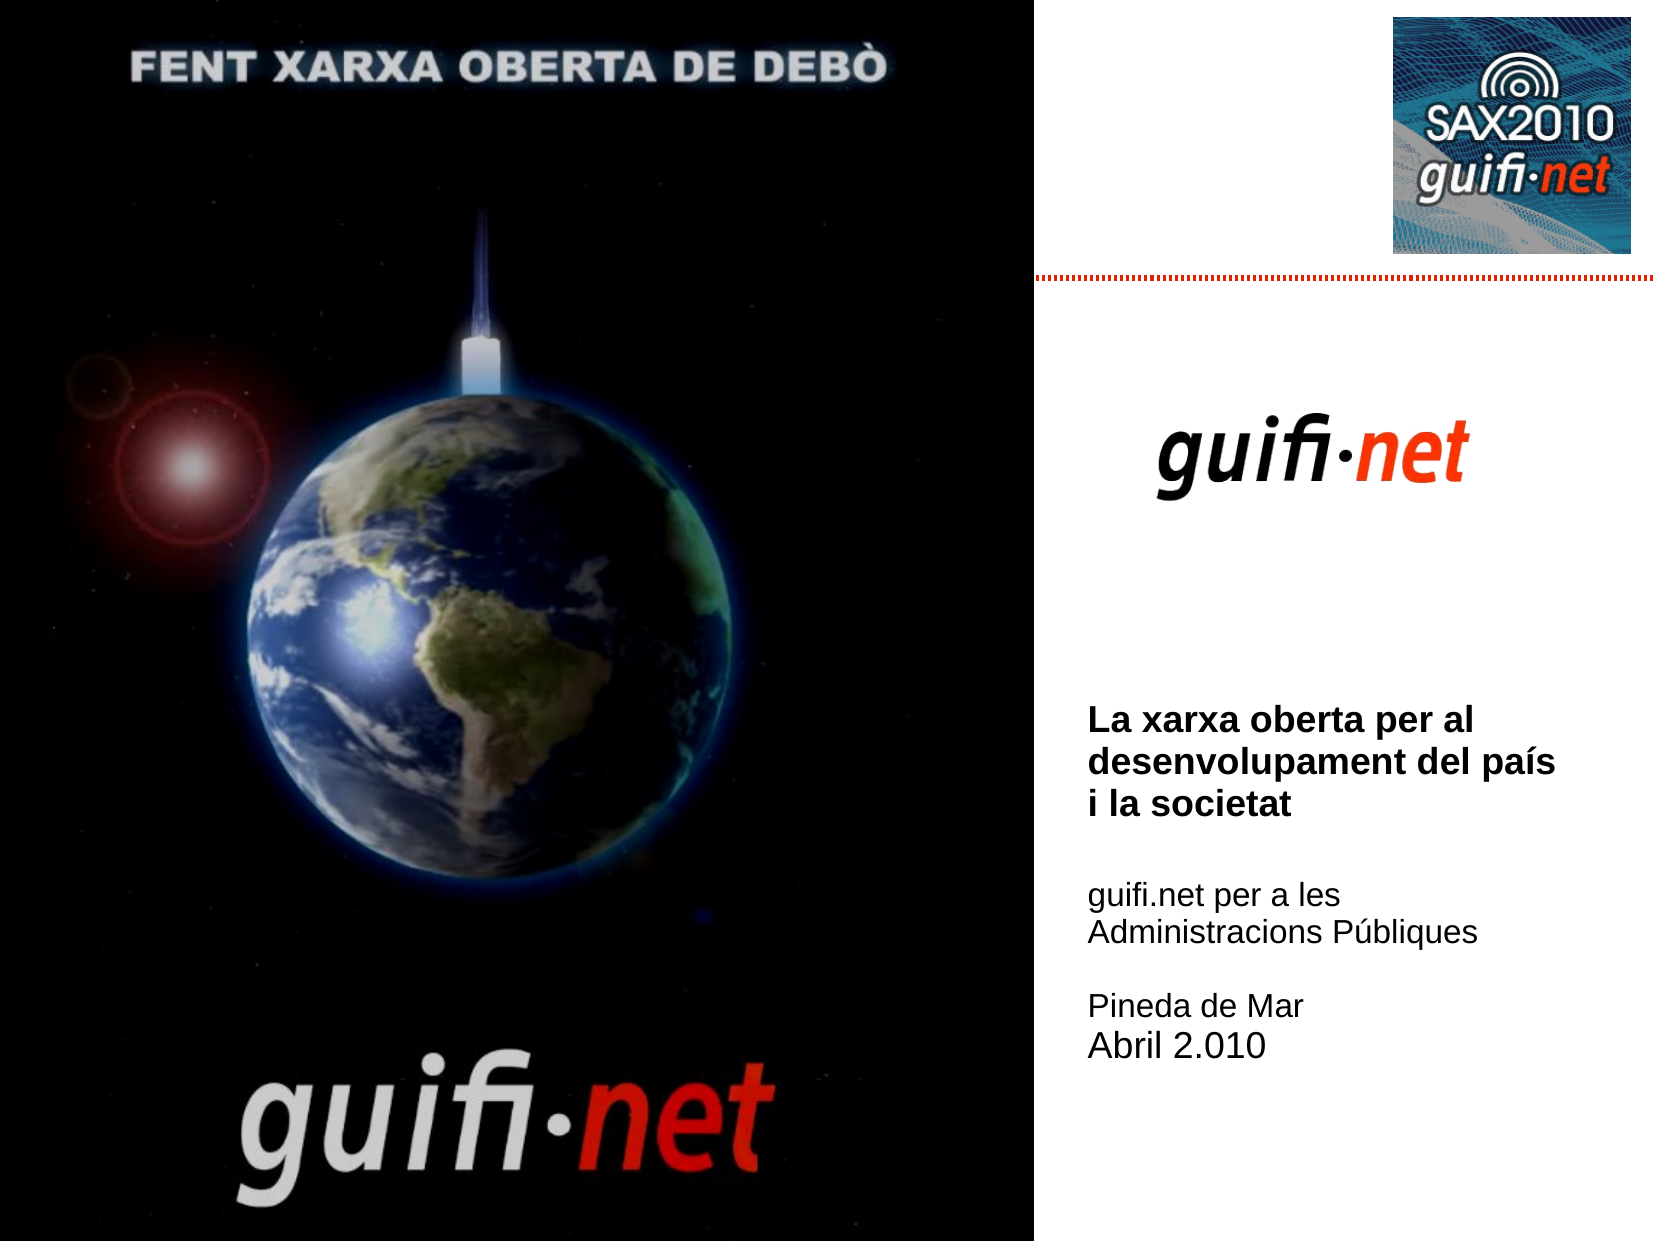

La xarxa oberta per al desenvolupament del país i la societat
guifi.net per a les Administracions Públiques
Pineda de Mar
Abril 2.010